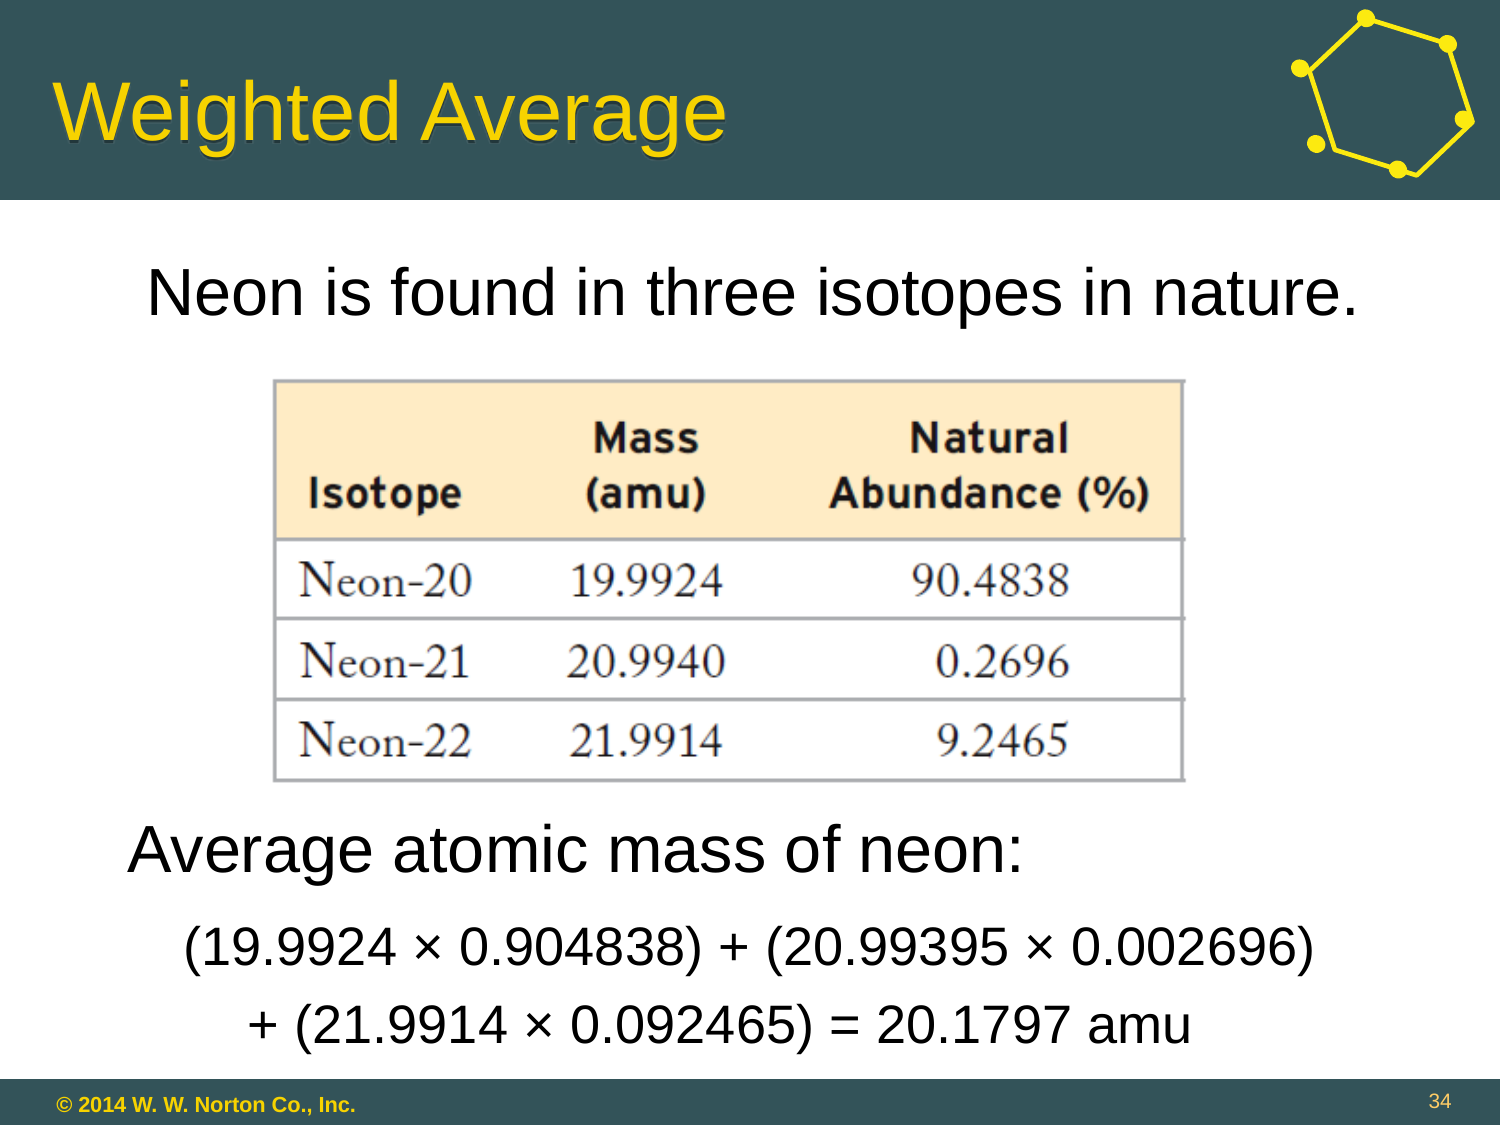

Weighted Average
Neon is found in three isotopes in nature.
# Average atomic mass of neon:
 (19.9924 × 0.904838) + (20.99395 × 0.002696)
 + (21.9914 × 0.092465) = 20.1797 amu